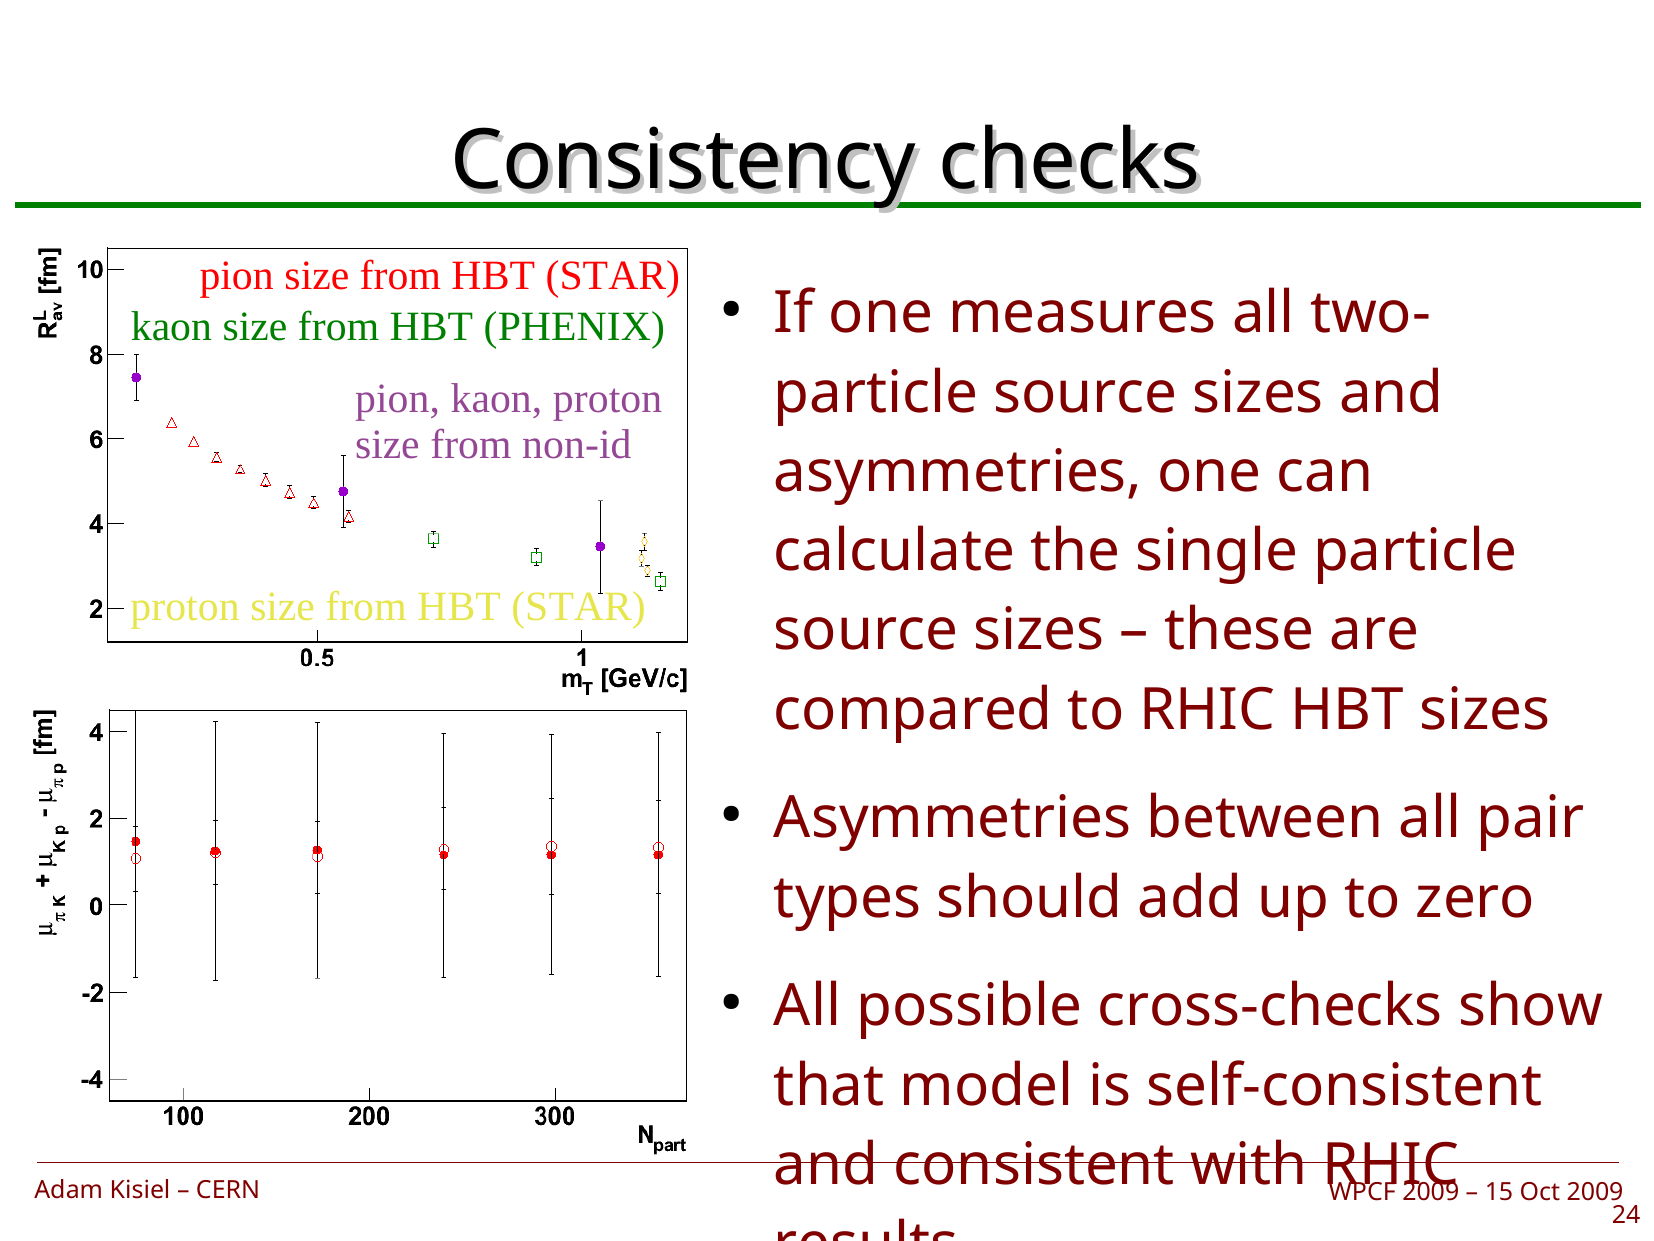

# Consistency checks
pion size from HBT (STAR)
If one measures all two-particle source sizes and asymmetries, one can calculate the single particle source sizes – these are compared to RHIC HBT sizes
Asymmetries between all pair types should add up to zero
All possible cross-checks show that model is self-consistent and consistent with RHIC results
kaon size from HBT (PHENIX)
pion, kaon, proton
size from non-id
proton size from HBT (STAR)